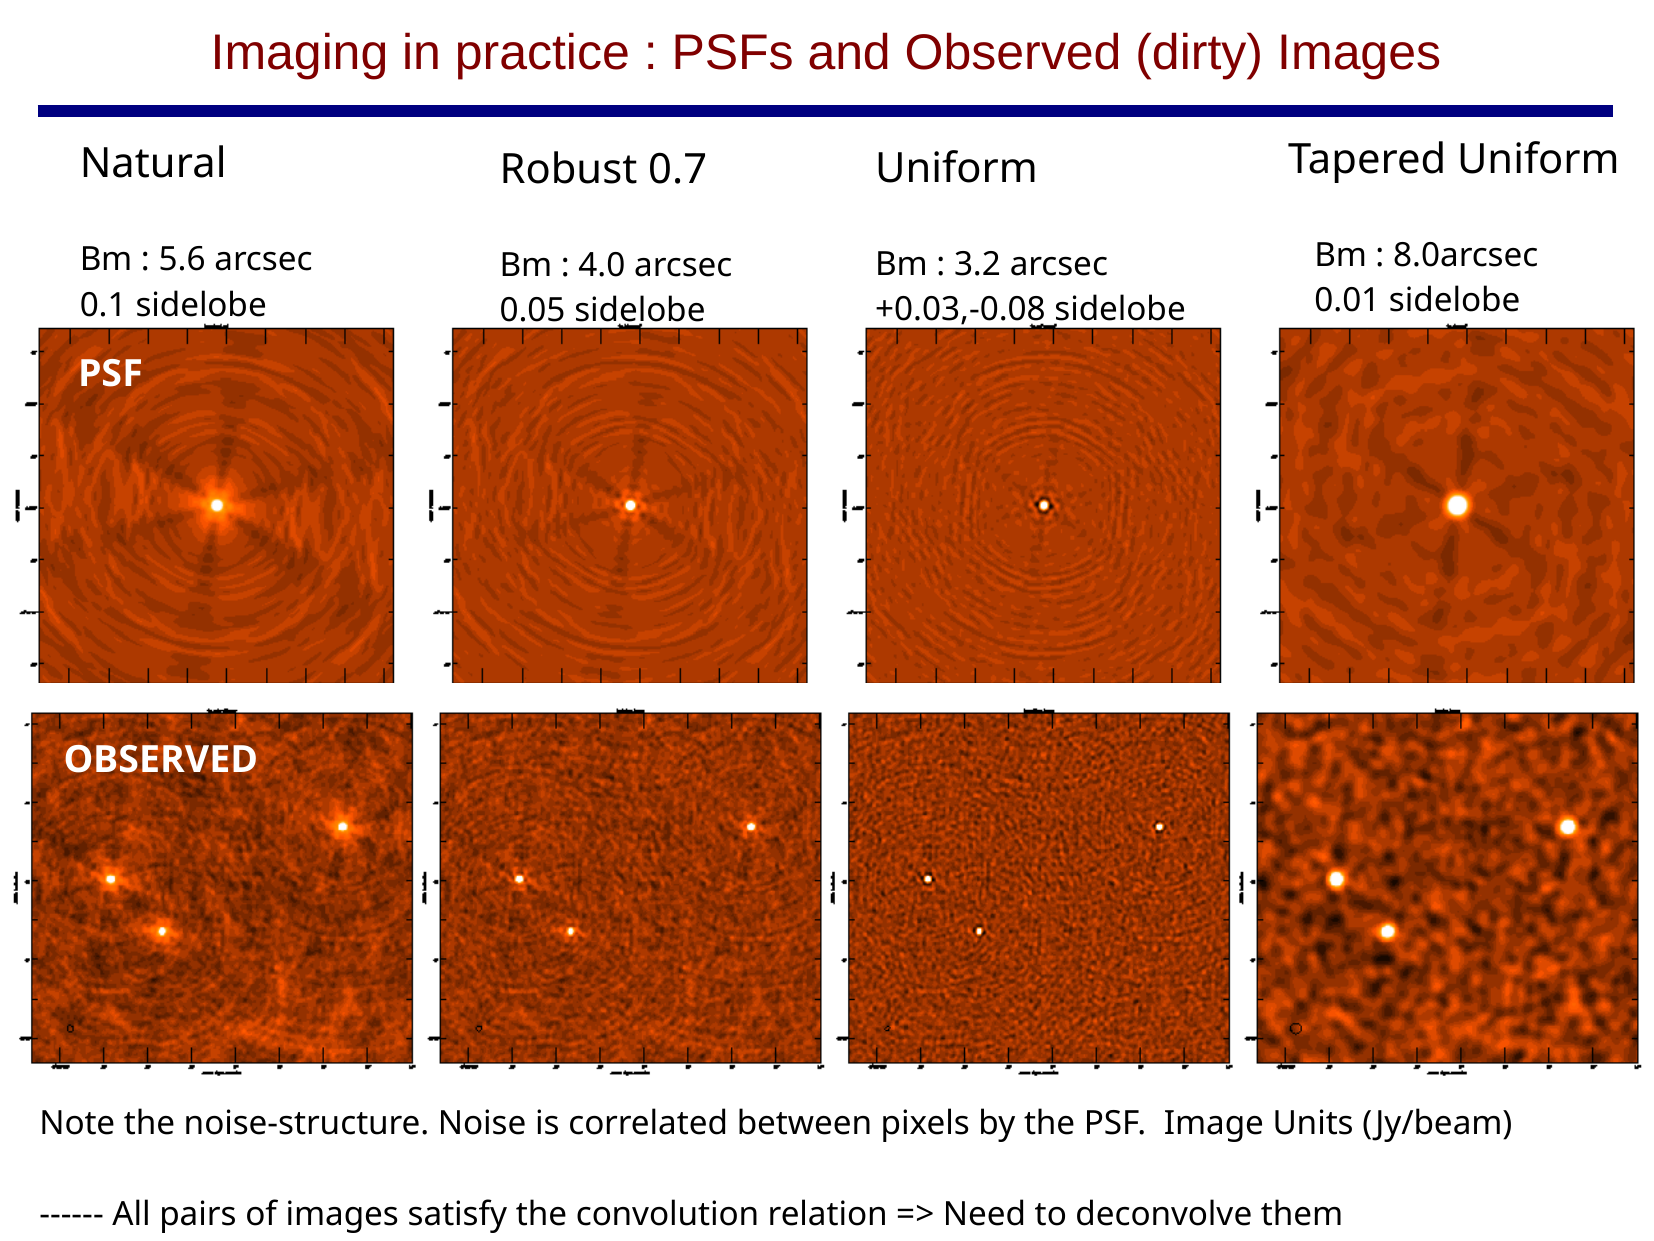

# Imaging in practice : PSFs and Observed (dirty) Images
Tapered Uniform
 Bm : 8.0arcsec
 0.01 sidelobe
Natural
Bm : 5.6 arcsec
0.1 sidelobe
Uniform
Bm : 3.2 arcsec
+0.03,-0.08 sidelobe
Robust 0.7
Bm : 4.0 arcsec
0.05 sidelobe
PSF
OBSERVED
Note the noise-structure. Noise is correlated between pixels by the PSF. Image Units (Jy/beam)
------ All pairs of images satisfy the convolution relation => Need to deconvolve them